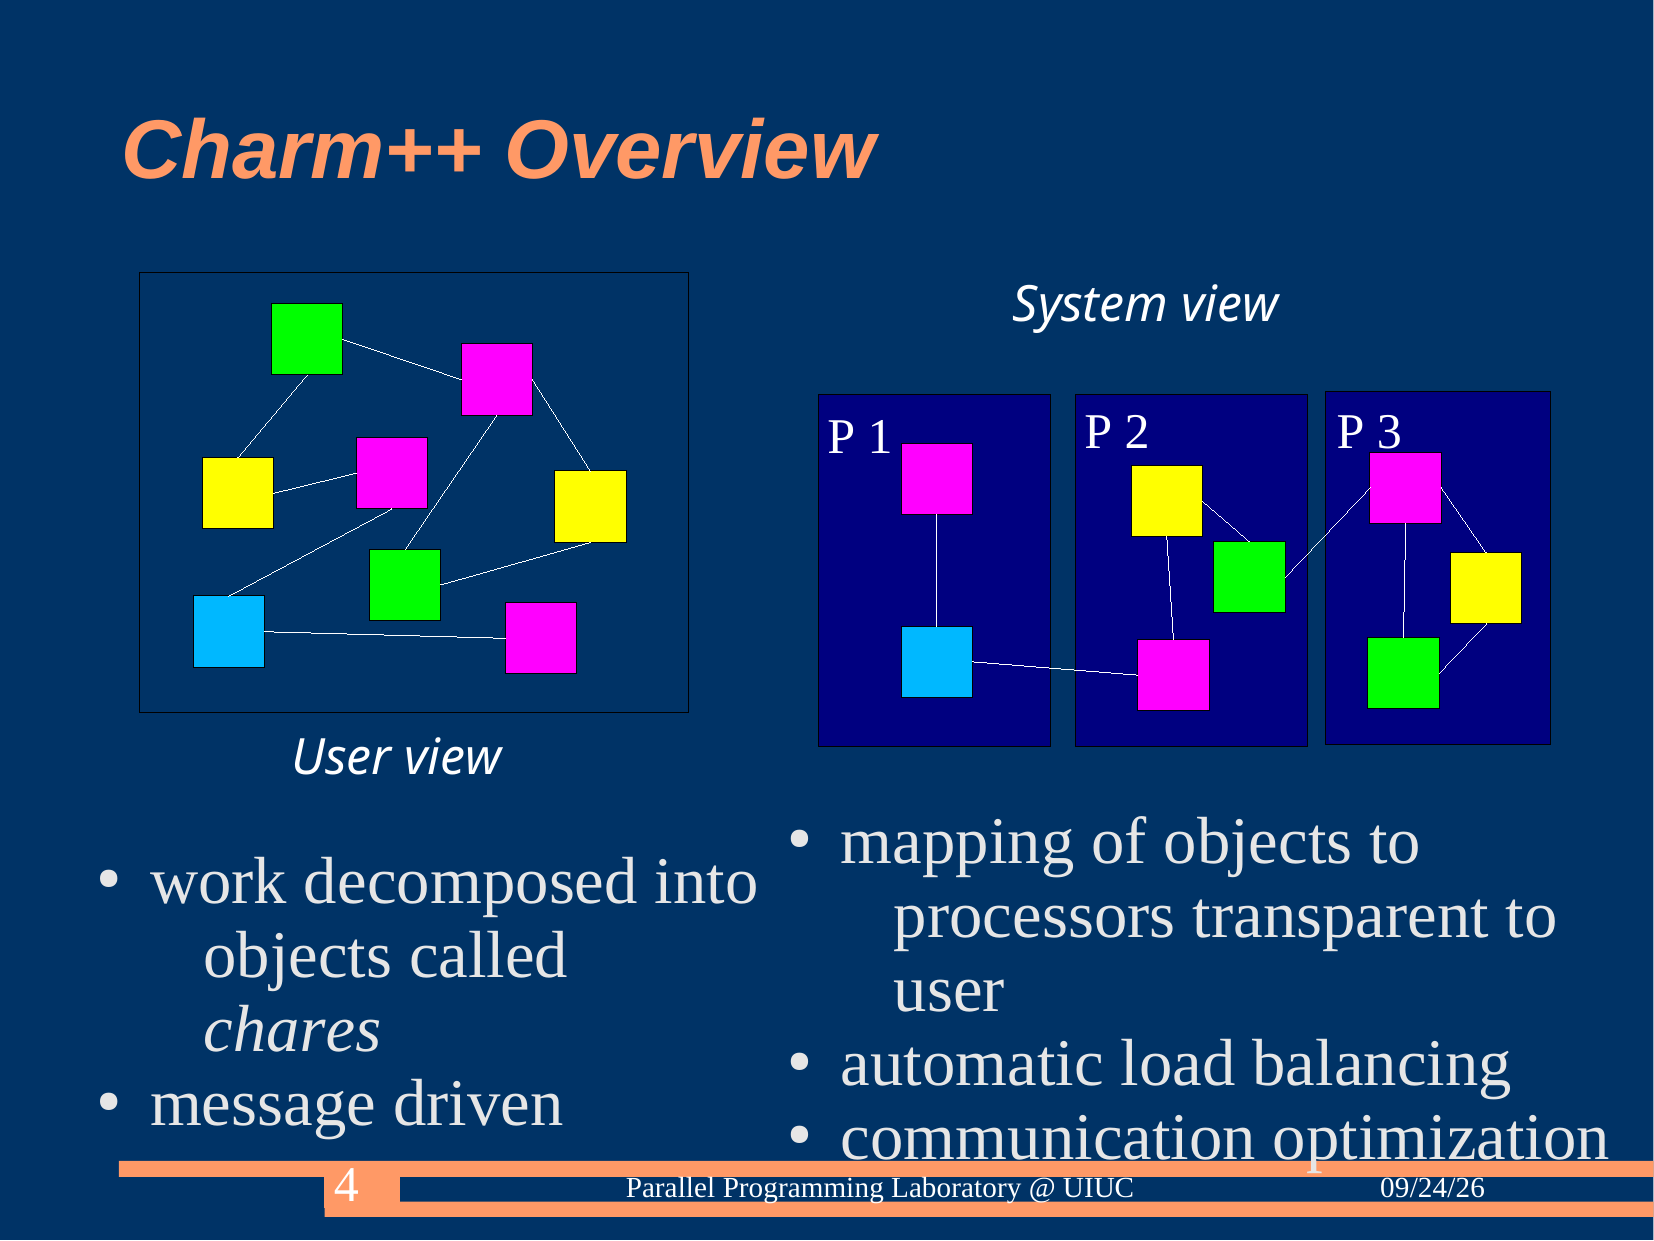

# Charm++ Overview
System view
P 2
P 3
P 1
mapping of objects to processors transparent to user
automatic load balancing
communication optimization
User view
work decomposed into objects called chares
message driven
Parallel Programming Laboratory @ UIUC